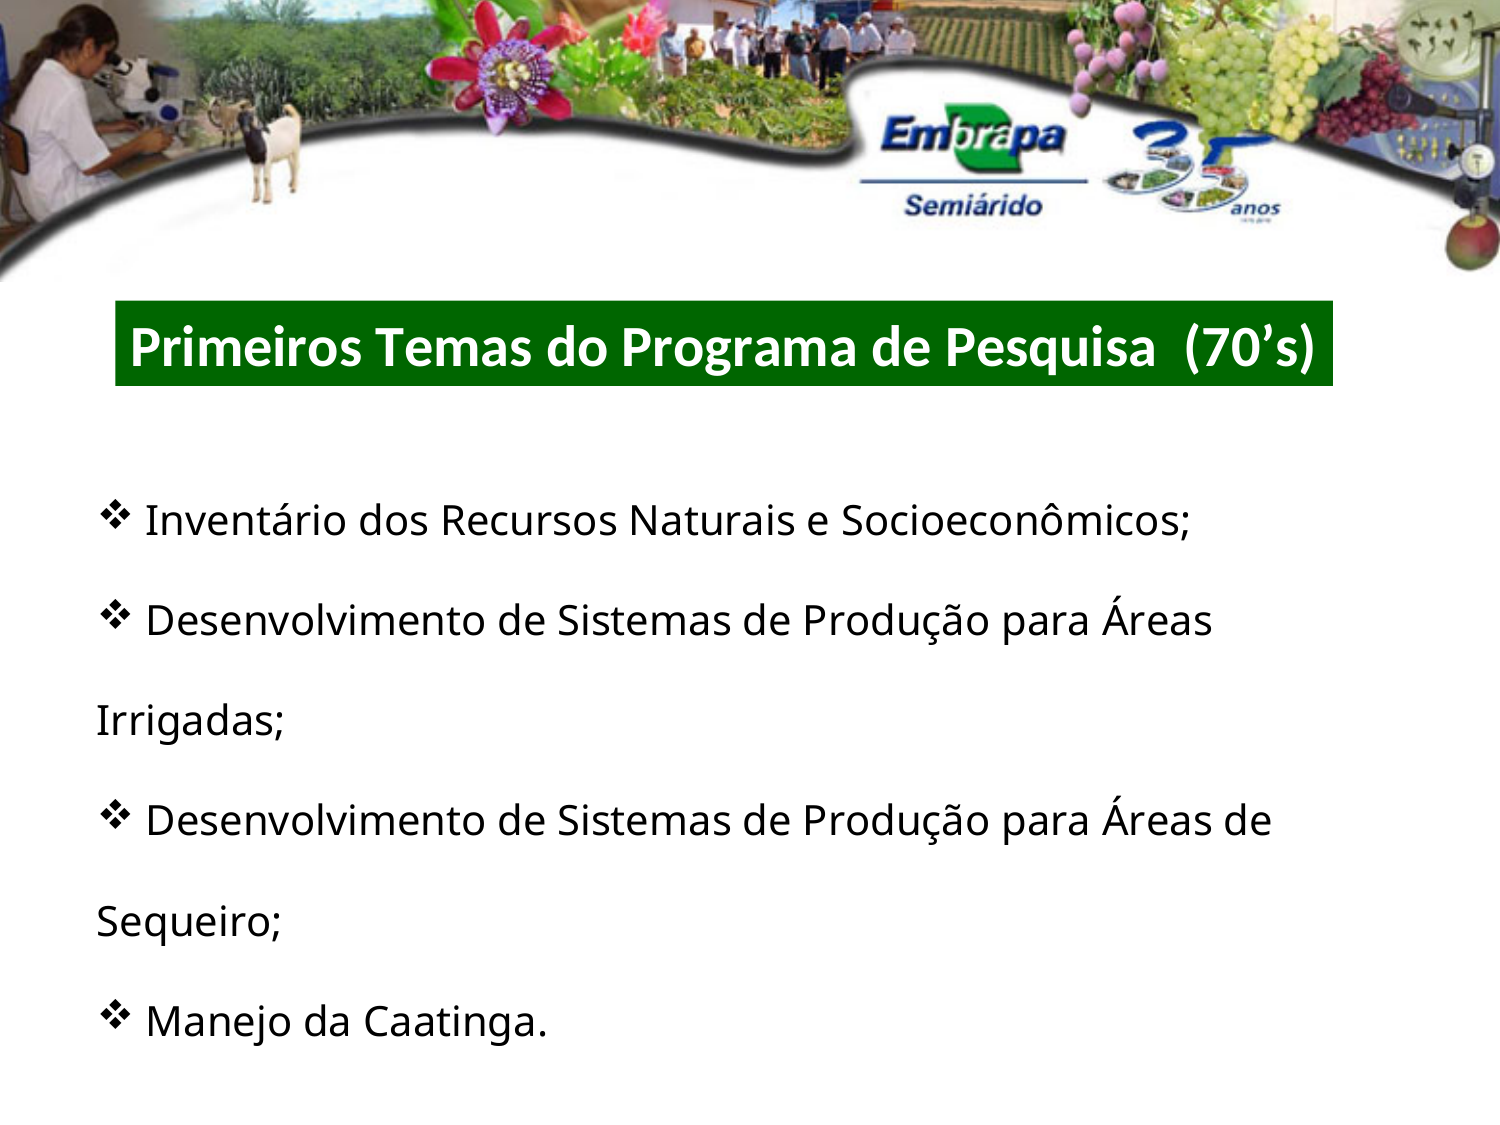

Primeiros Temas do Programa de Pesquisa (70’s)
 Inventário dos Recursos Naturais e Socioeconômicos;
 Desenvolvimento de Sistemas de Produção para Áreas Irrigadas;
 Desenvolvimento de Sistemas de Produção para Áreas de Sequeiro;
 Manejo da Caatinga.